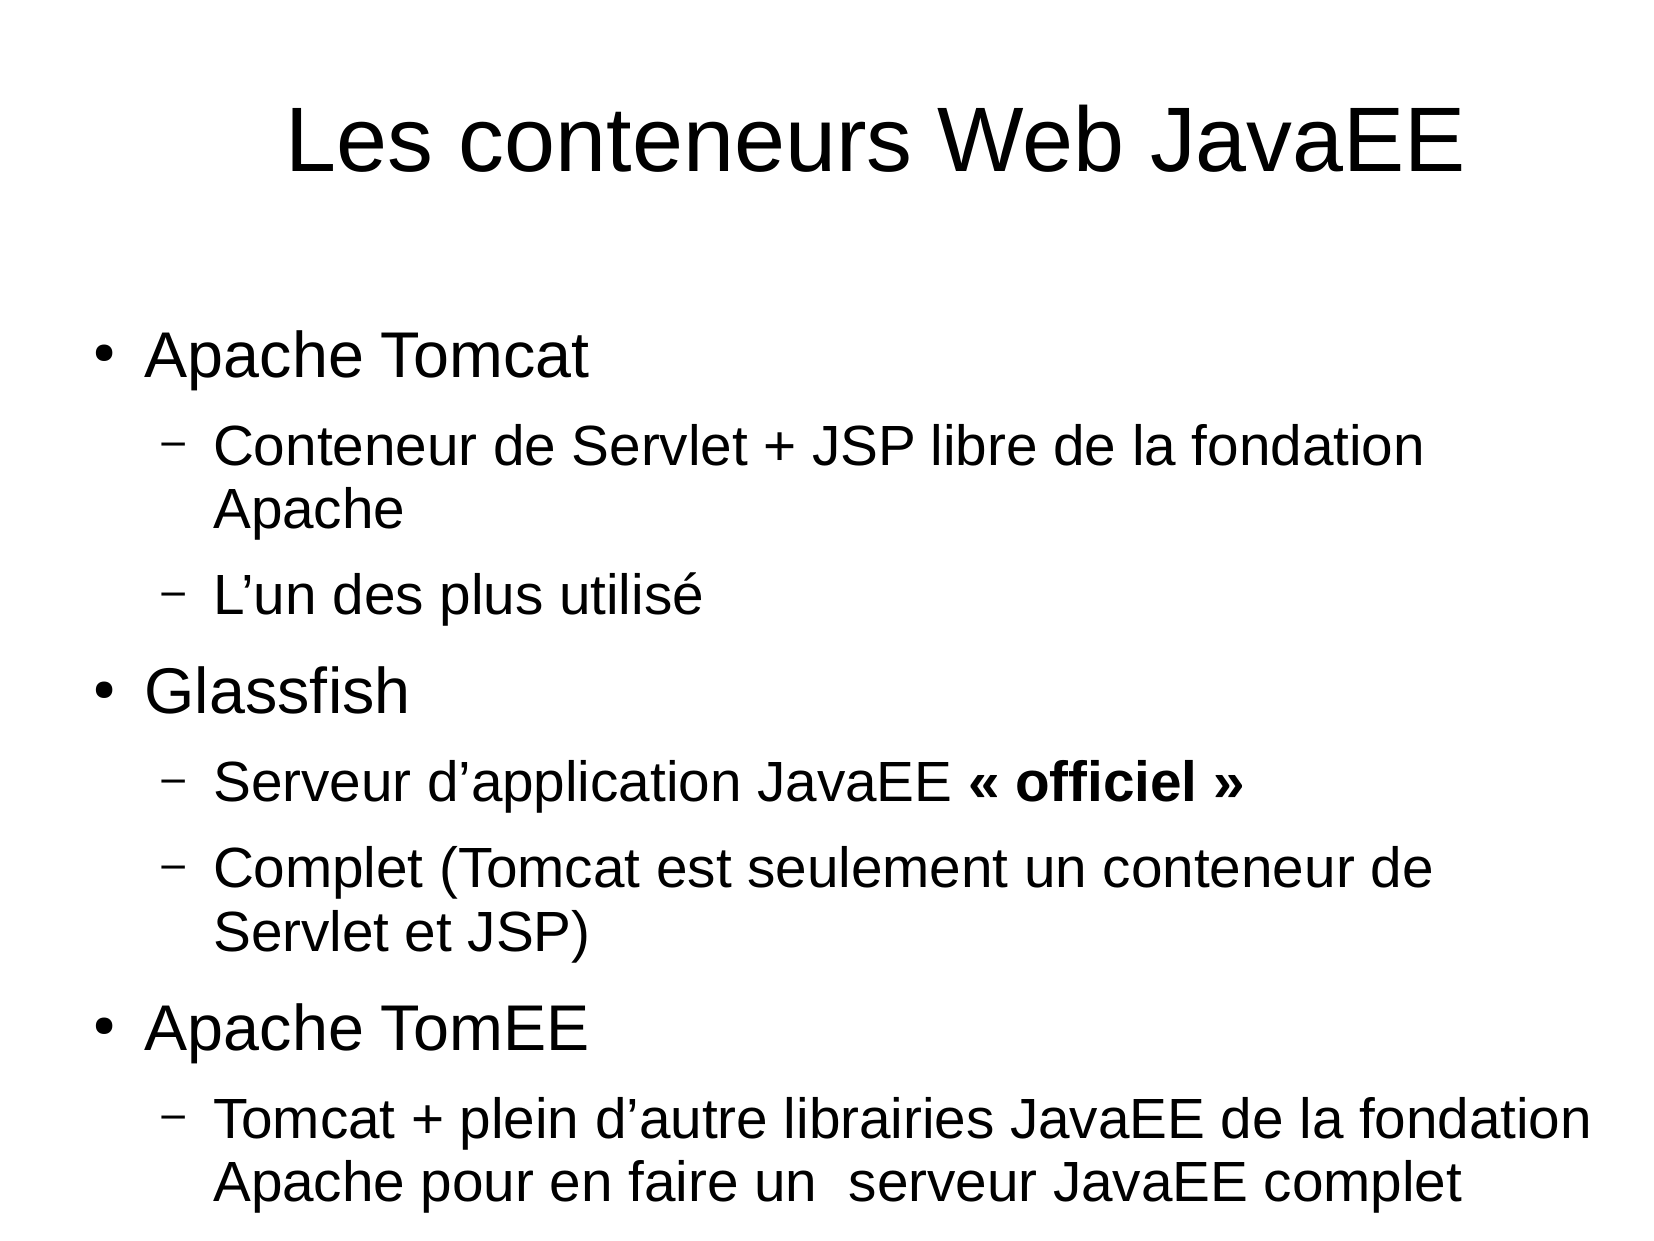

# Les conteneurs Web JavaEE
Apache Tomcat
Conteneur de Servlet + JSP libre de la fondation Apache
L’un des plus utilisé
Glassfish
Serveur d’application JavaEE « officiel »
Complet (Tomcat est seulement un conteneur de Servlet et JSP)
Apache TomEE
Tomcat + plein d’autre librairies JavaEE de la fondation Apache pour en faire un serveur JavaEE complet